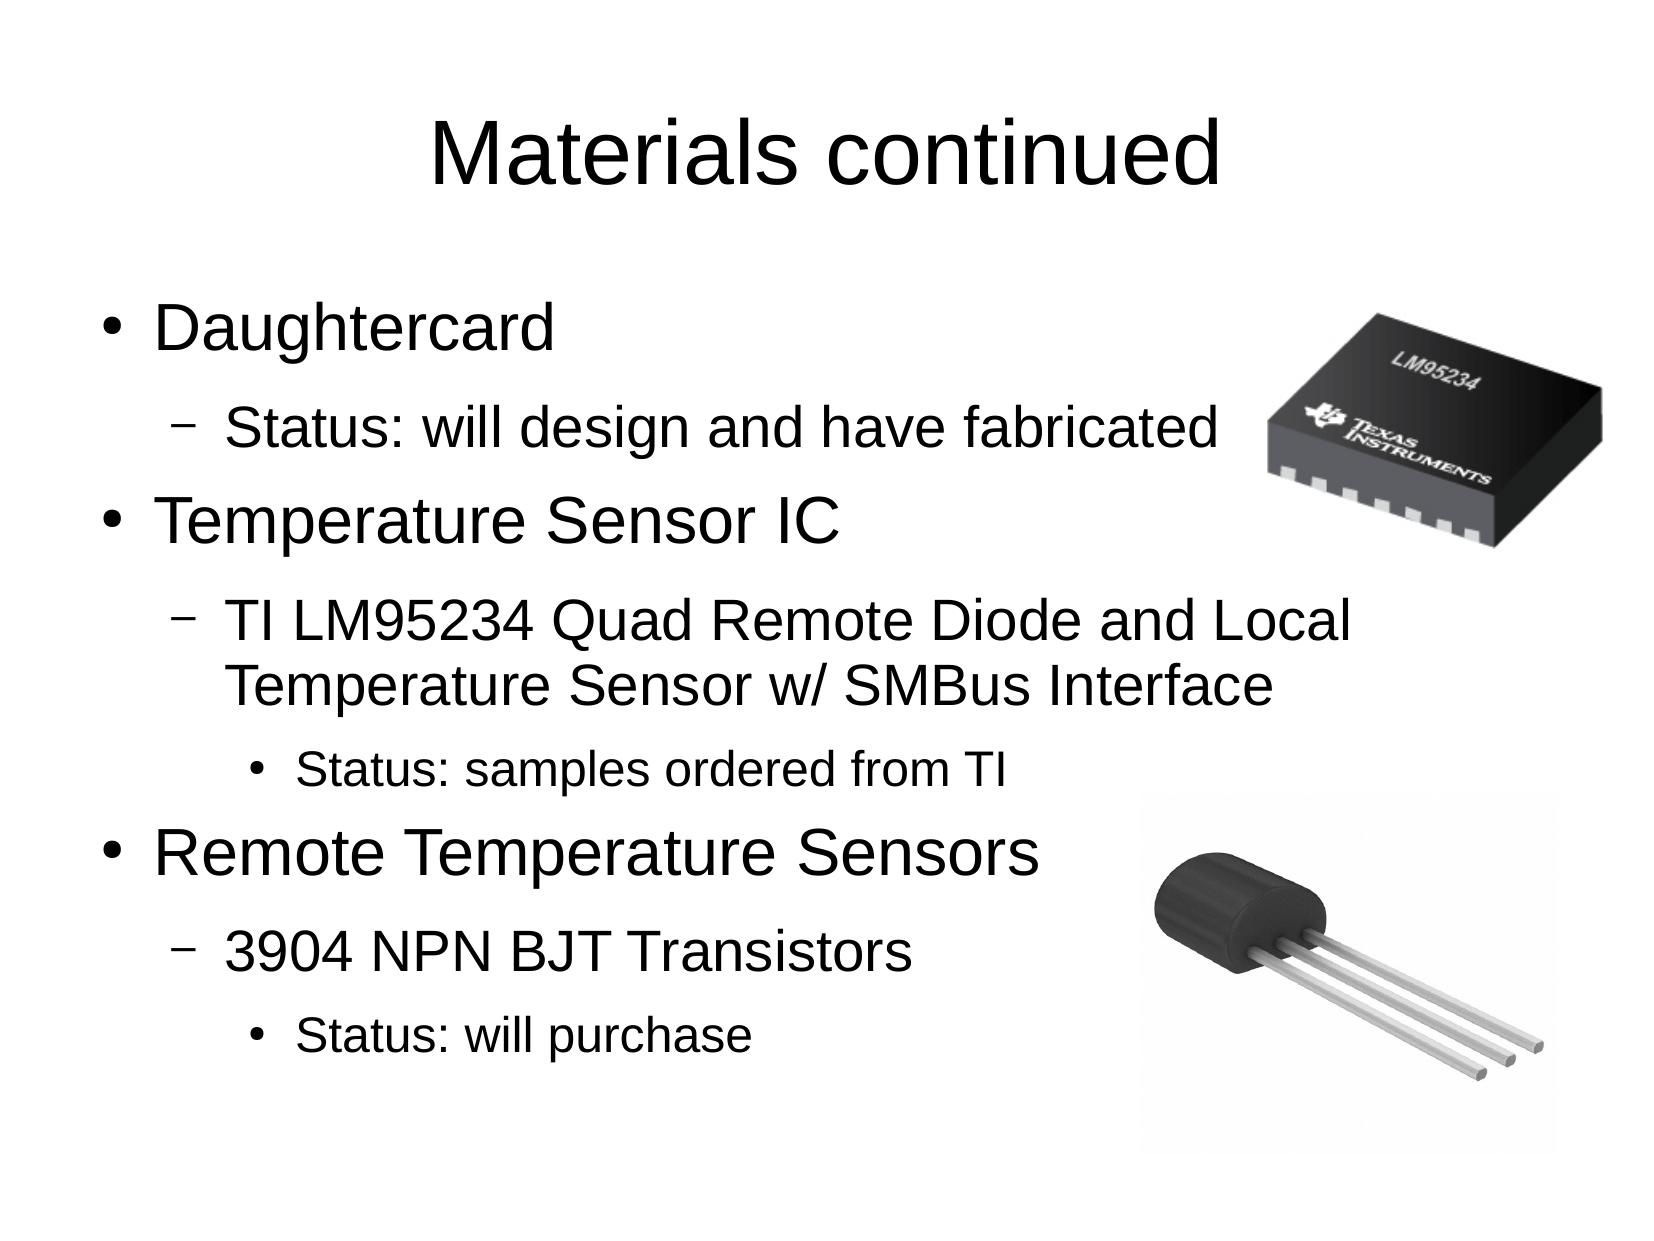

# Materials continued
Daughtercard
Status: will design and have fabricated
Temperature Sensor IC
TI LM95234 Quad Remote Diode and Local Temperature Sensor w/ SMBus Interface
Status: samples ordered from TI
Remote Temperature Sensors
3904 NPN BJT Transistors
Status: will purchase